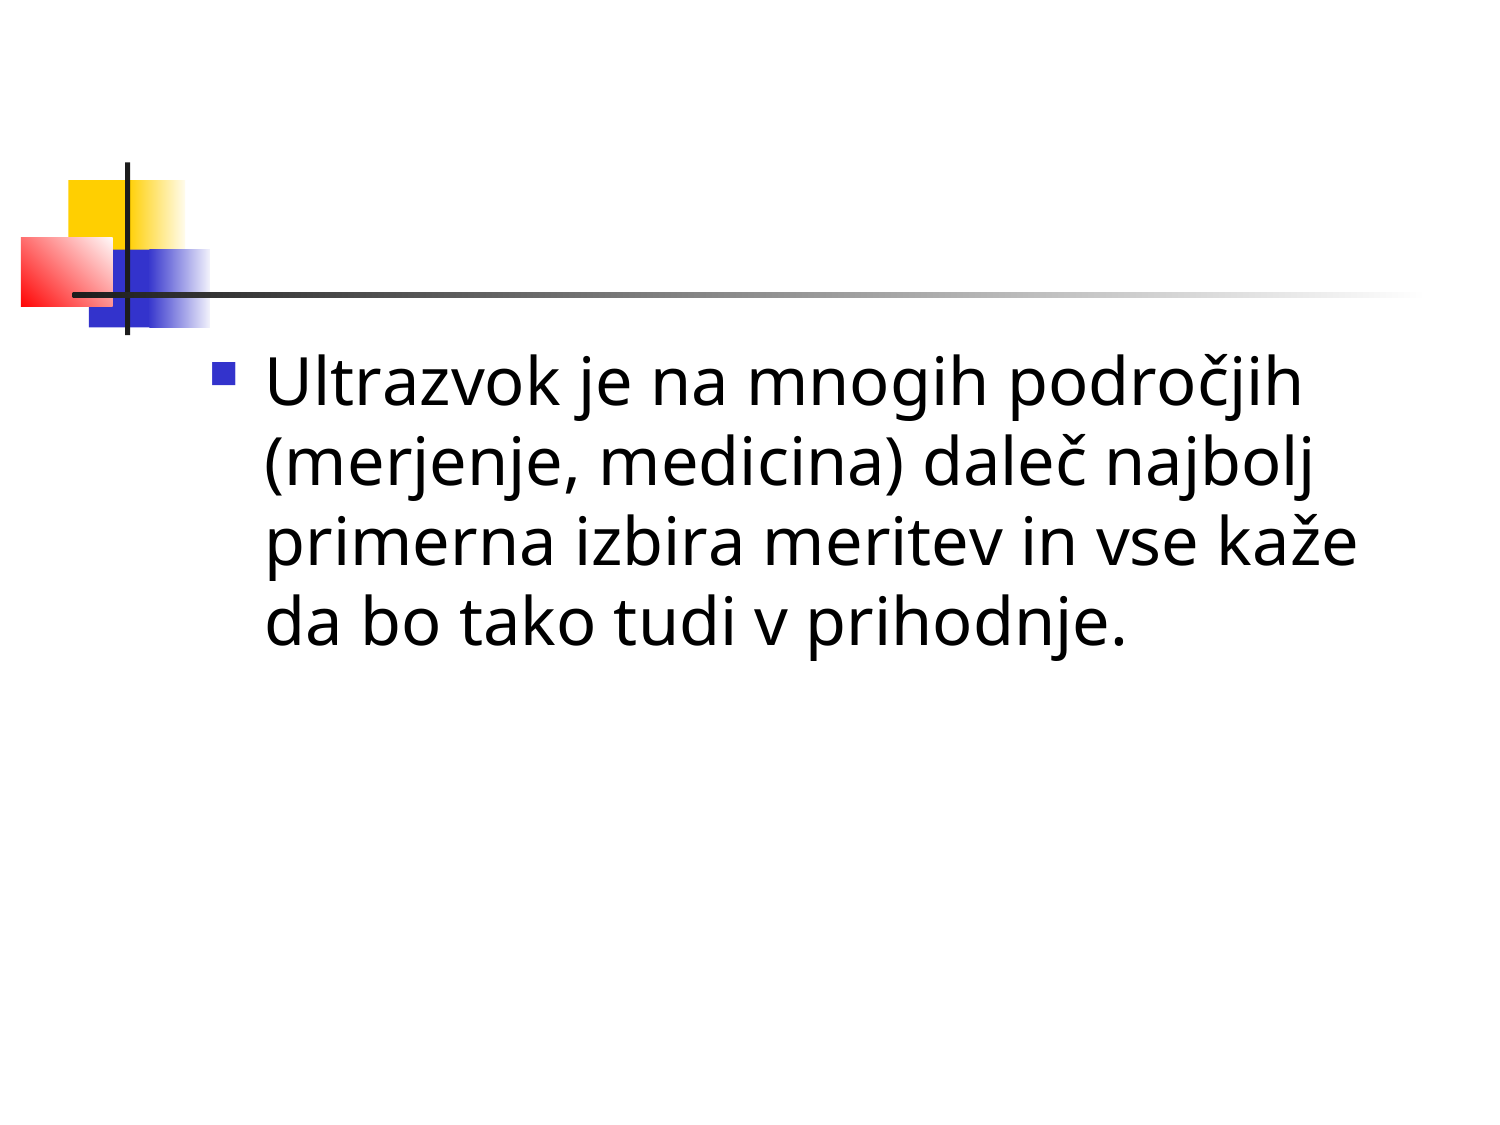

#
Ultrazvok je na mnogih področjih (merjenje, medicina) daleč najbolj primerna izbira meritev in vse kaže da bo tako tudi v prihodnje.